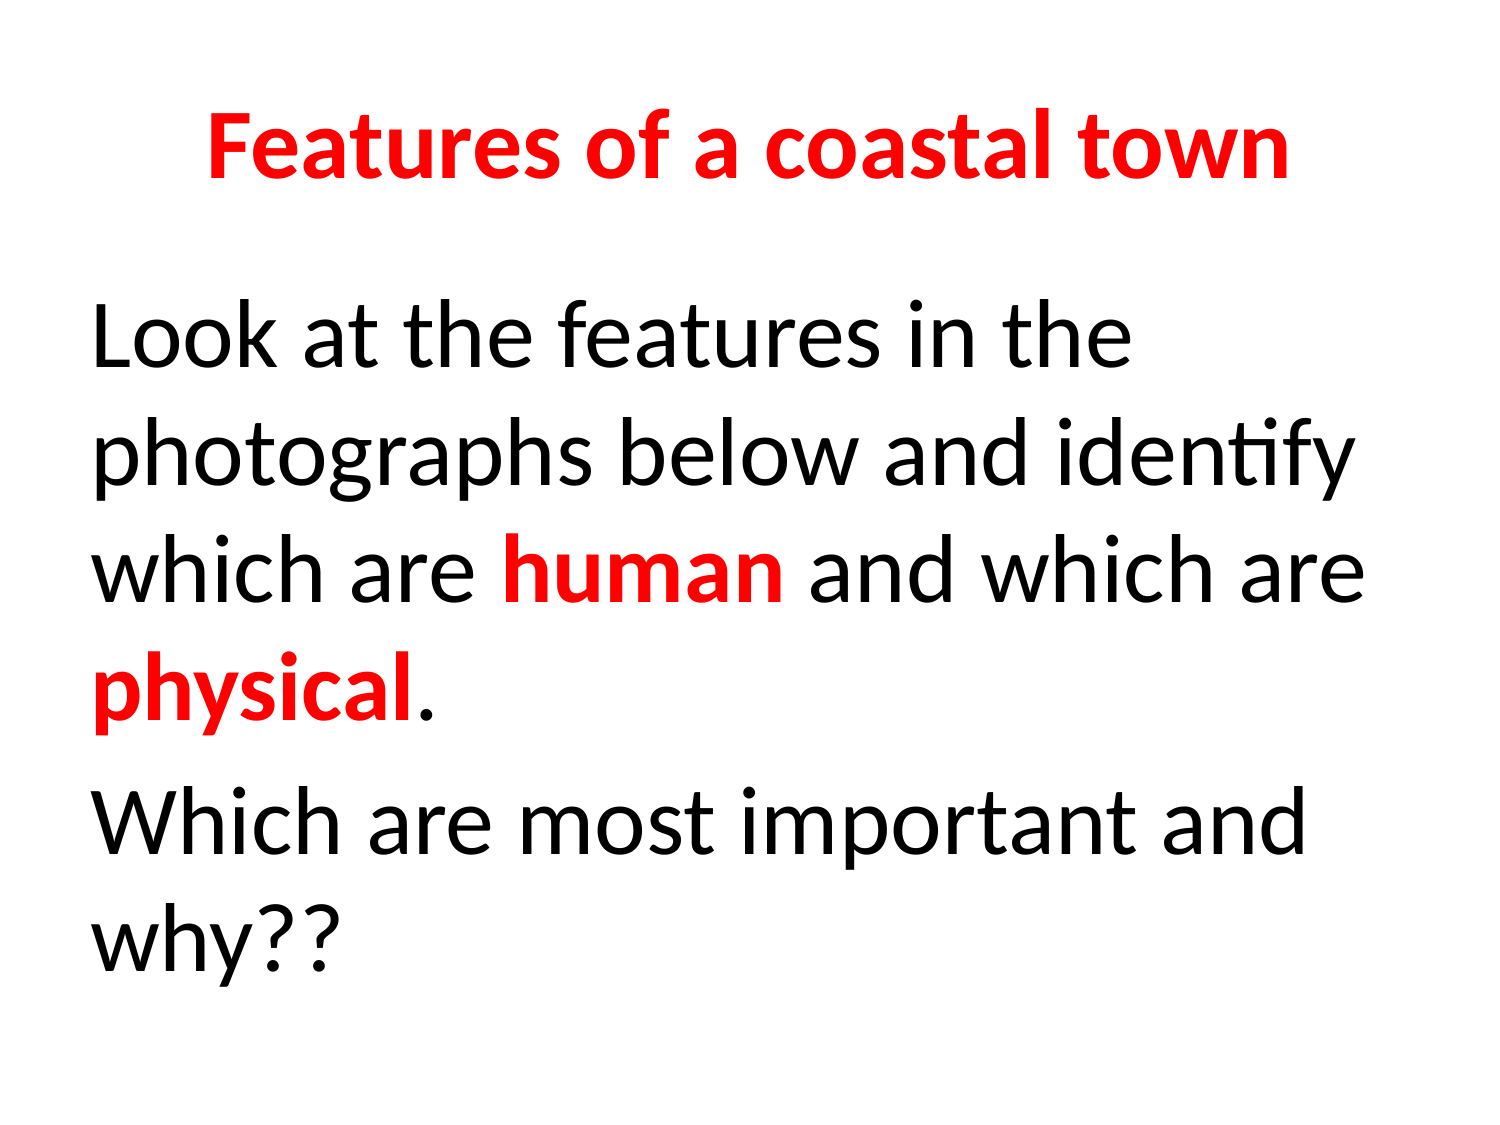

# Features of a coastal town
Look at the features in the photographs below and identify which are human and which are physical.
Which are most important and why??